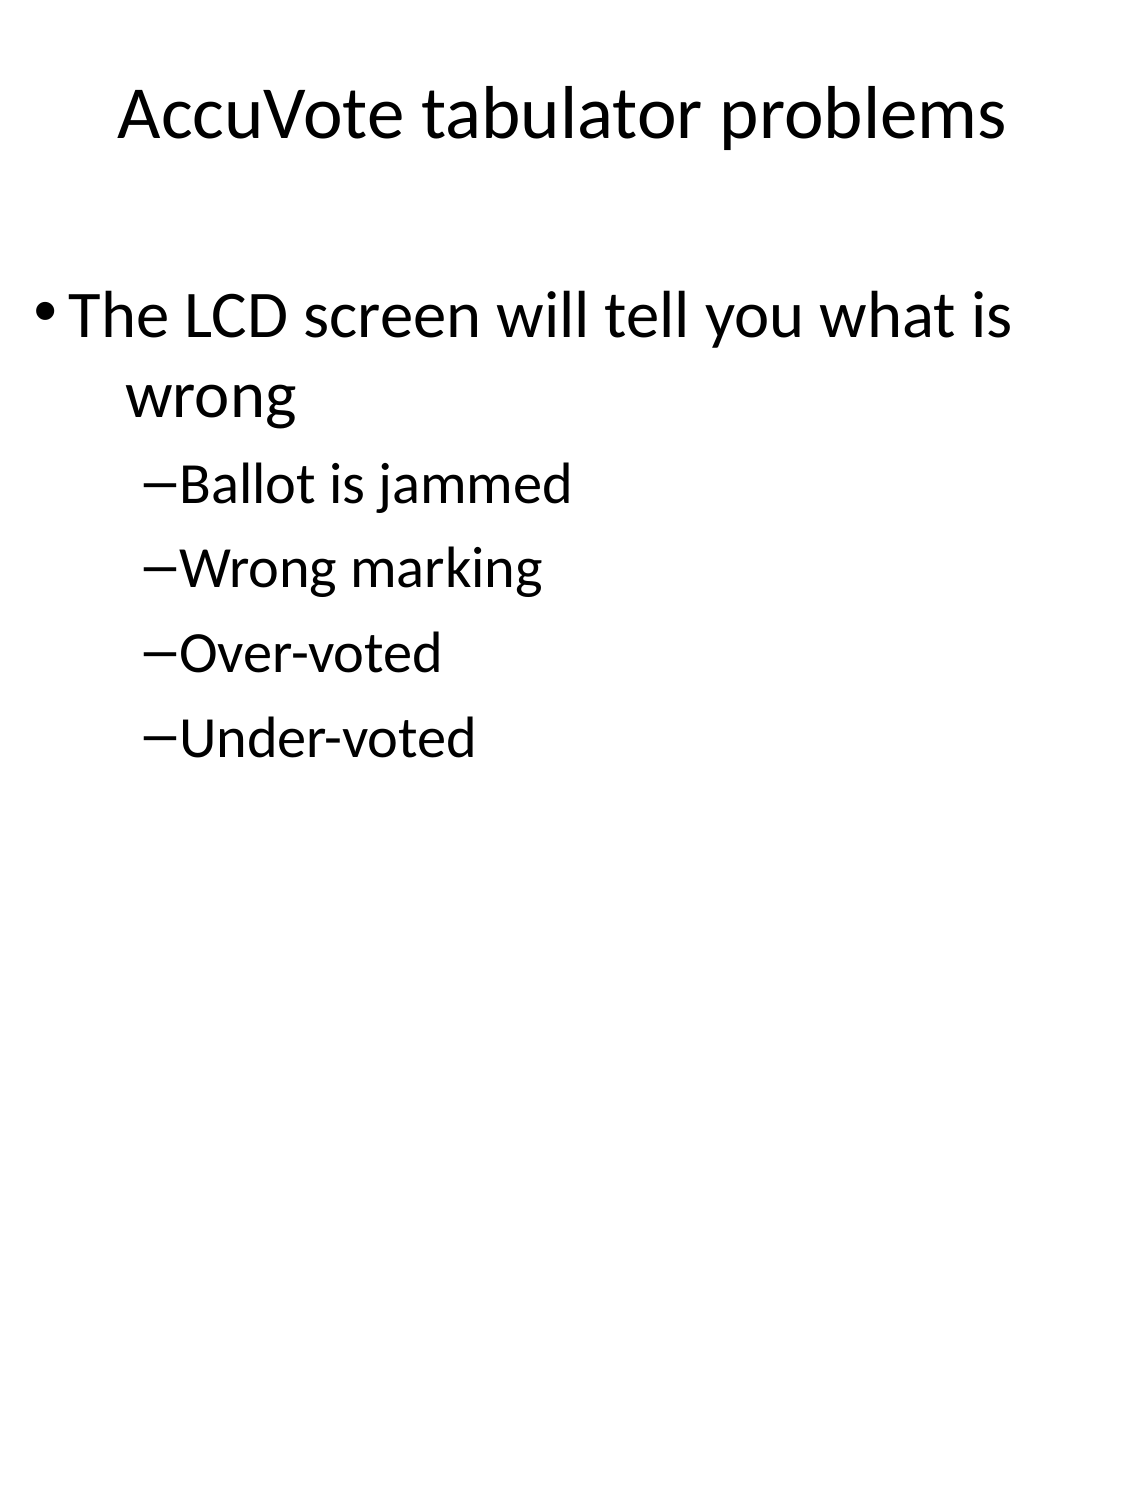

AccuVote tabulator problems
The LCD screen will tell you what is wrong
Ballot is jammed
Wrong marking
Over-voted
Under-voted